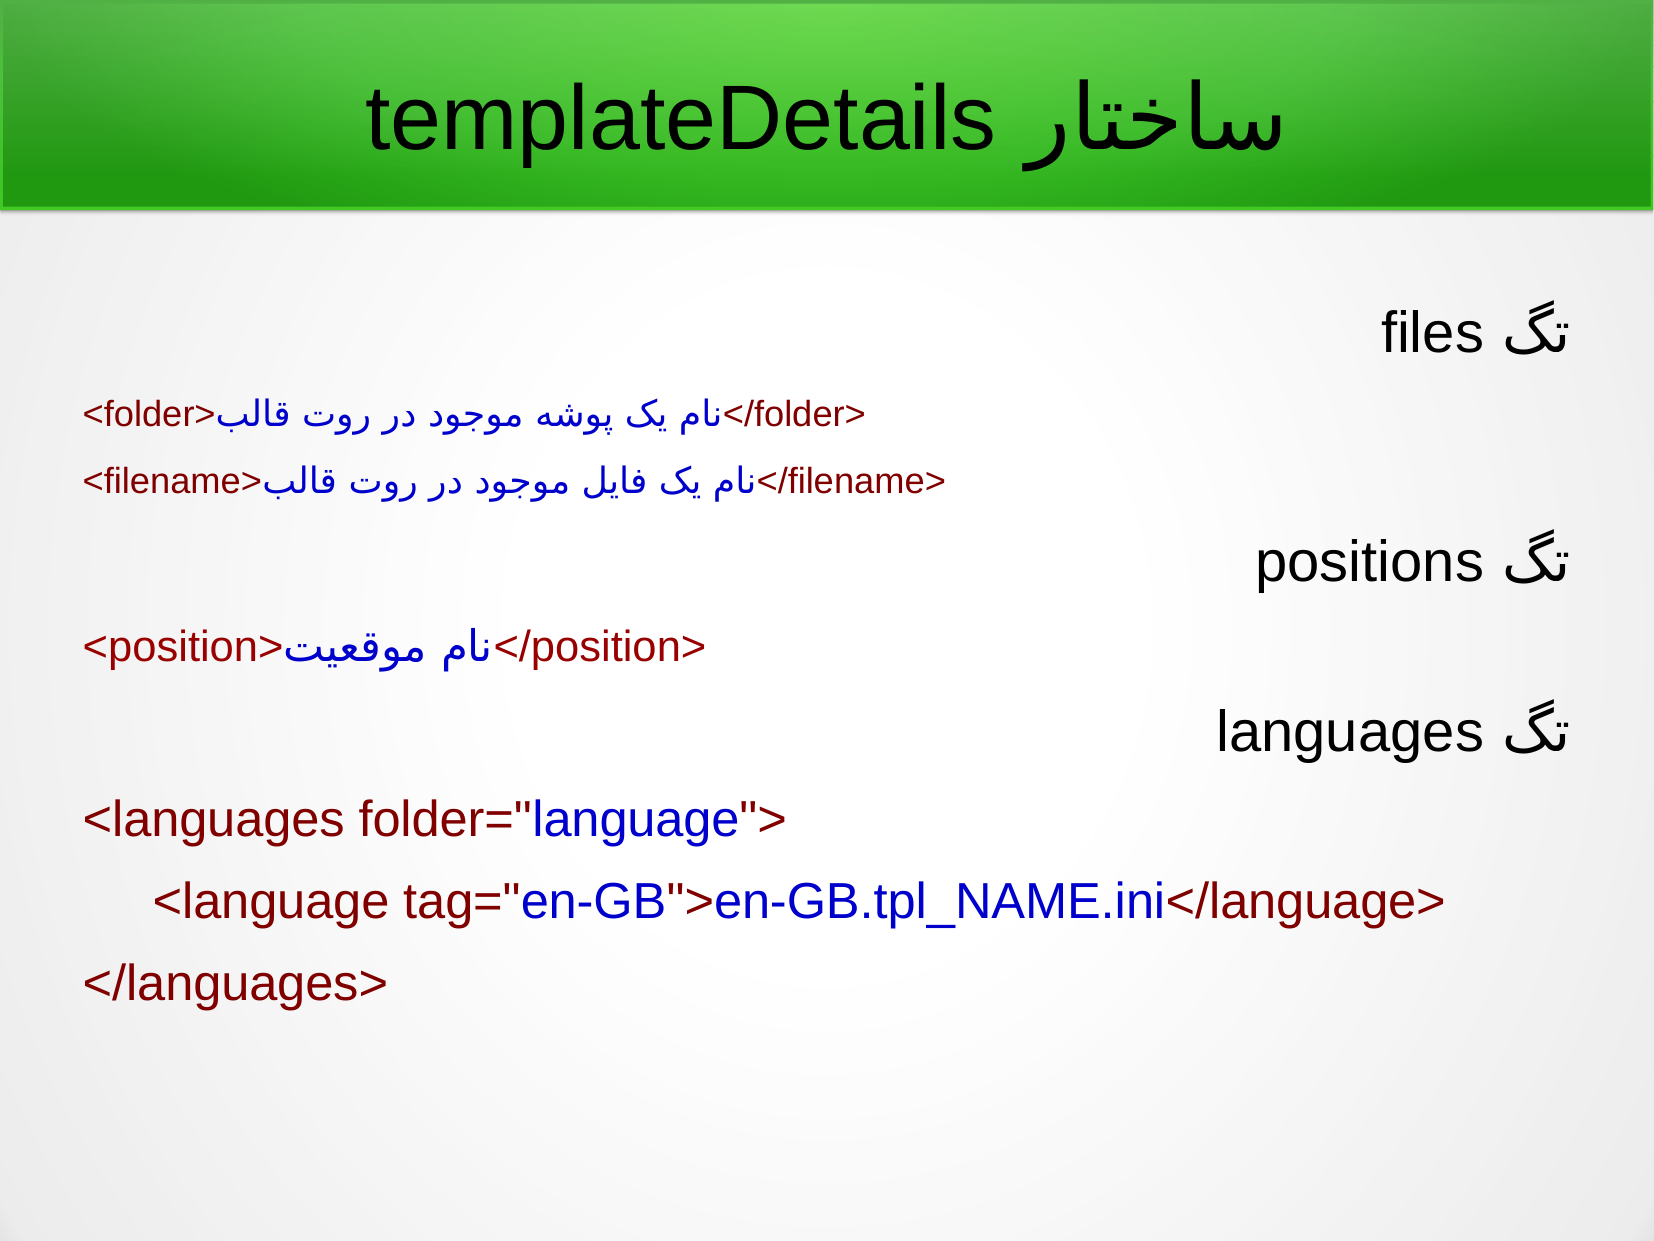

# ساختار templateDetails
تگ files
<folder>نام یک پوشه موجود در روت قالب</folder>
<filename>نام یک فایل موجود در روت قالب</filename>
تگ positions
<position>نام موقعیت</position>
تگ languages
<languages folder="language">
 <language tag="en-GB">en-GB.tpl_NAME.ini</language>
</languages>